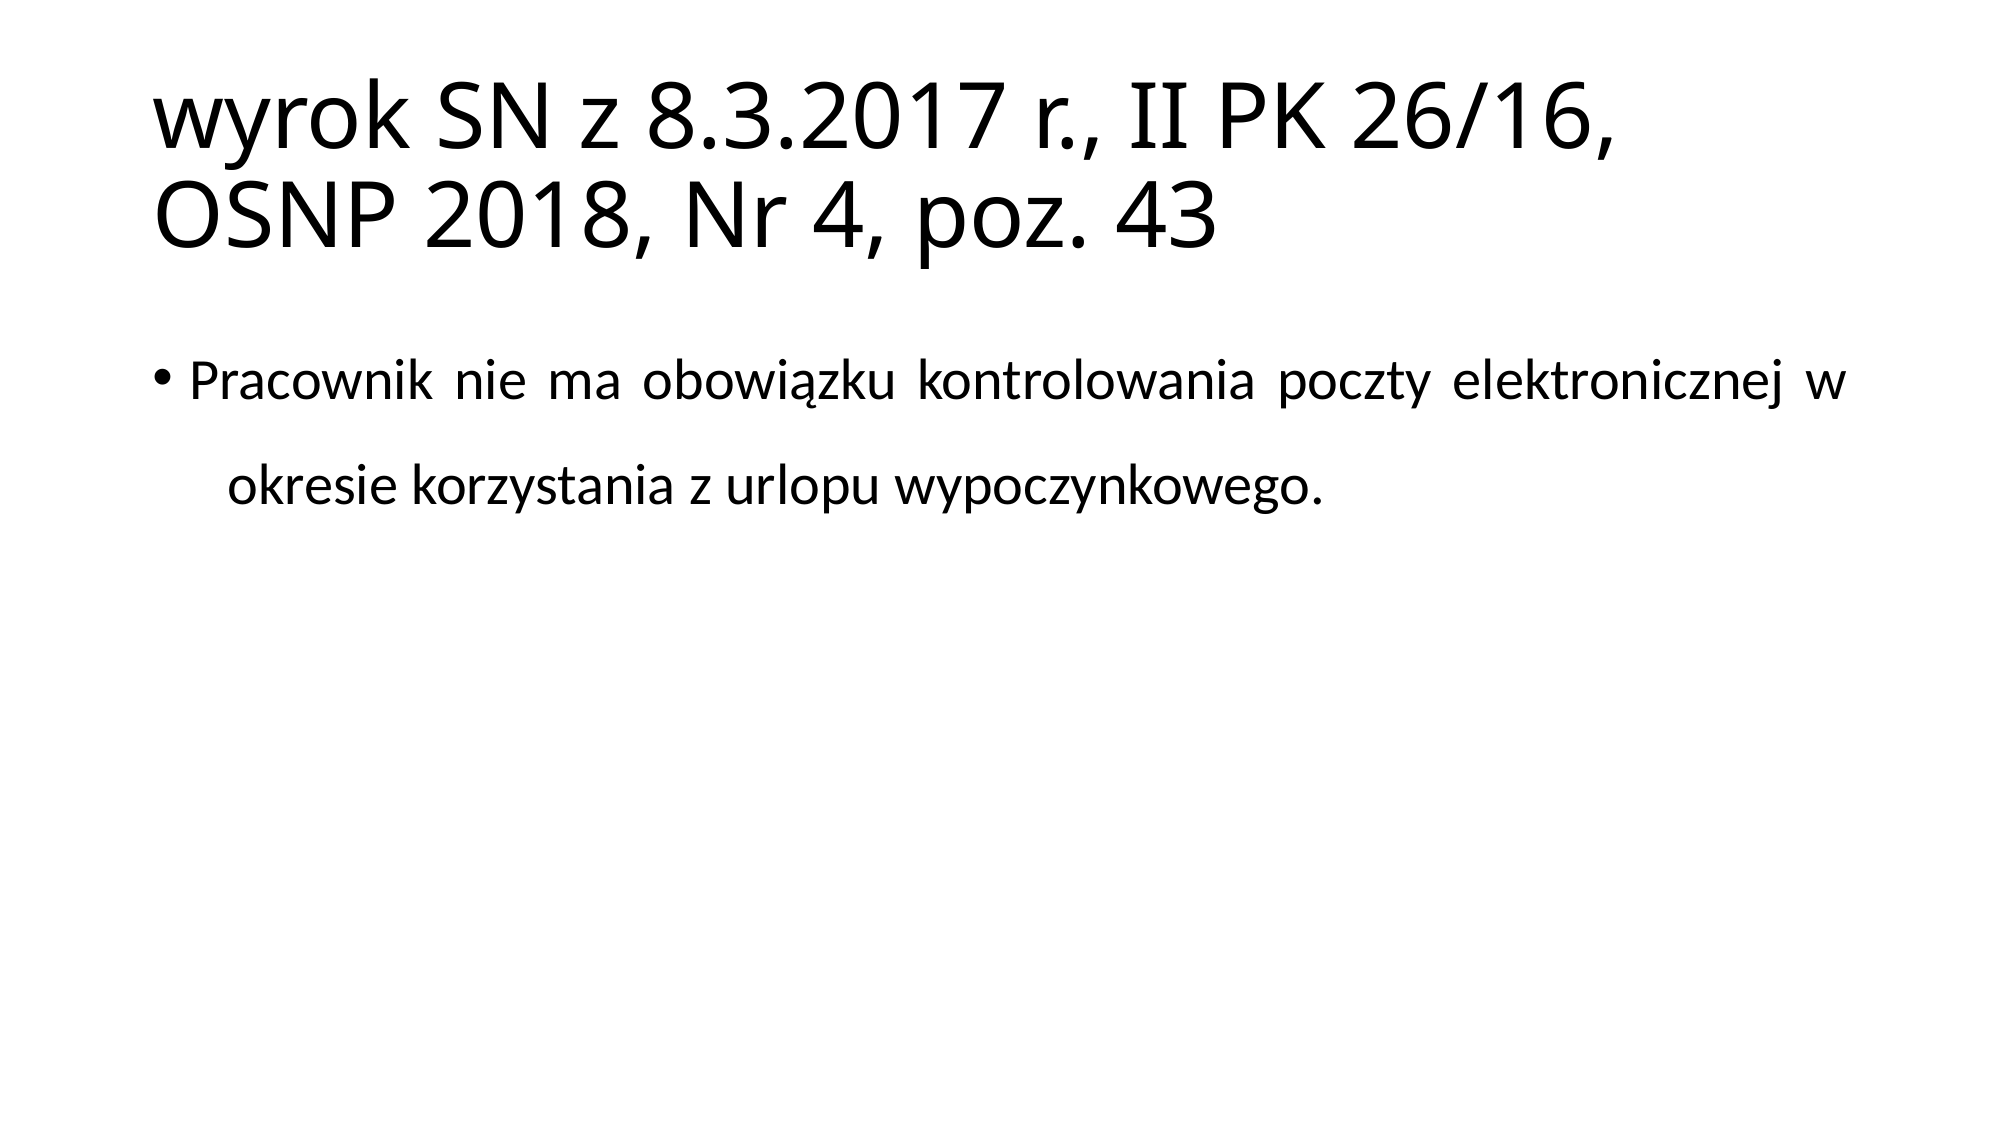

# wyrok SN z 8.3.2017 r., II PK 26/16, OSNP 2018, Nr 4, poz. 43
Pracownik nie ma obowiązku kontrolowania poczty elektronicznej w okresie korzystania z urlopu wypoczynkowego.